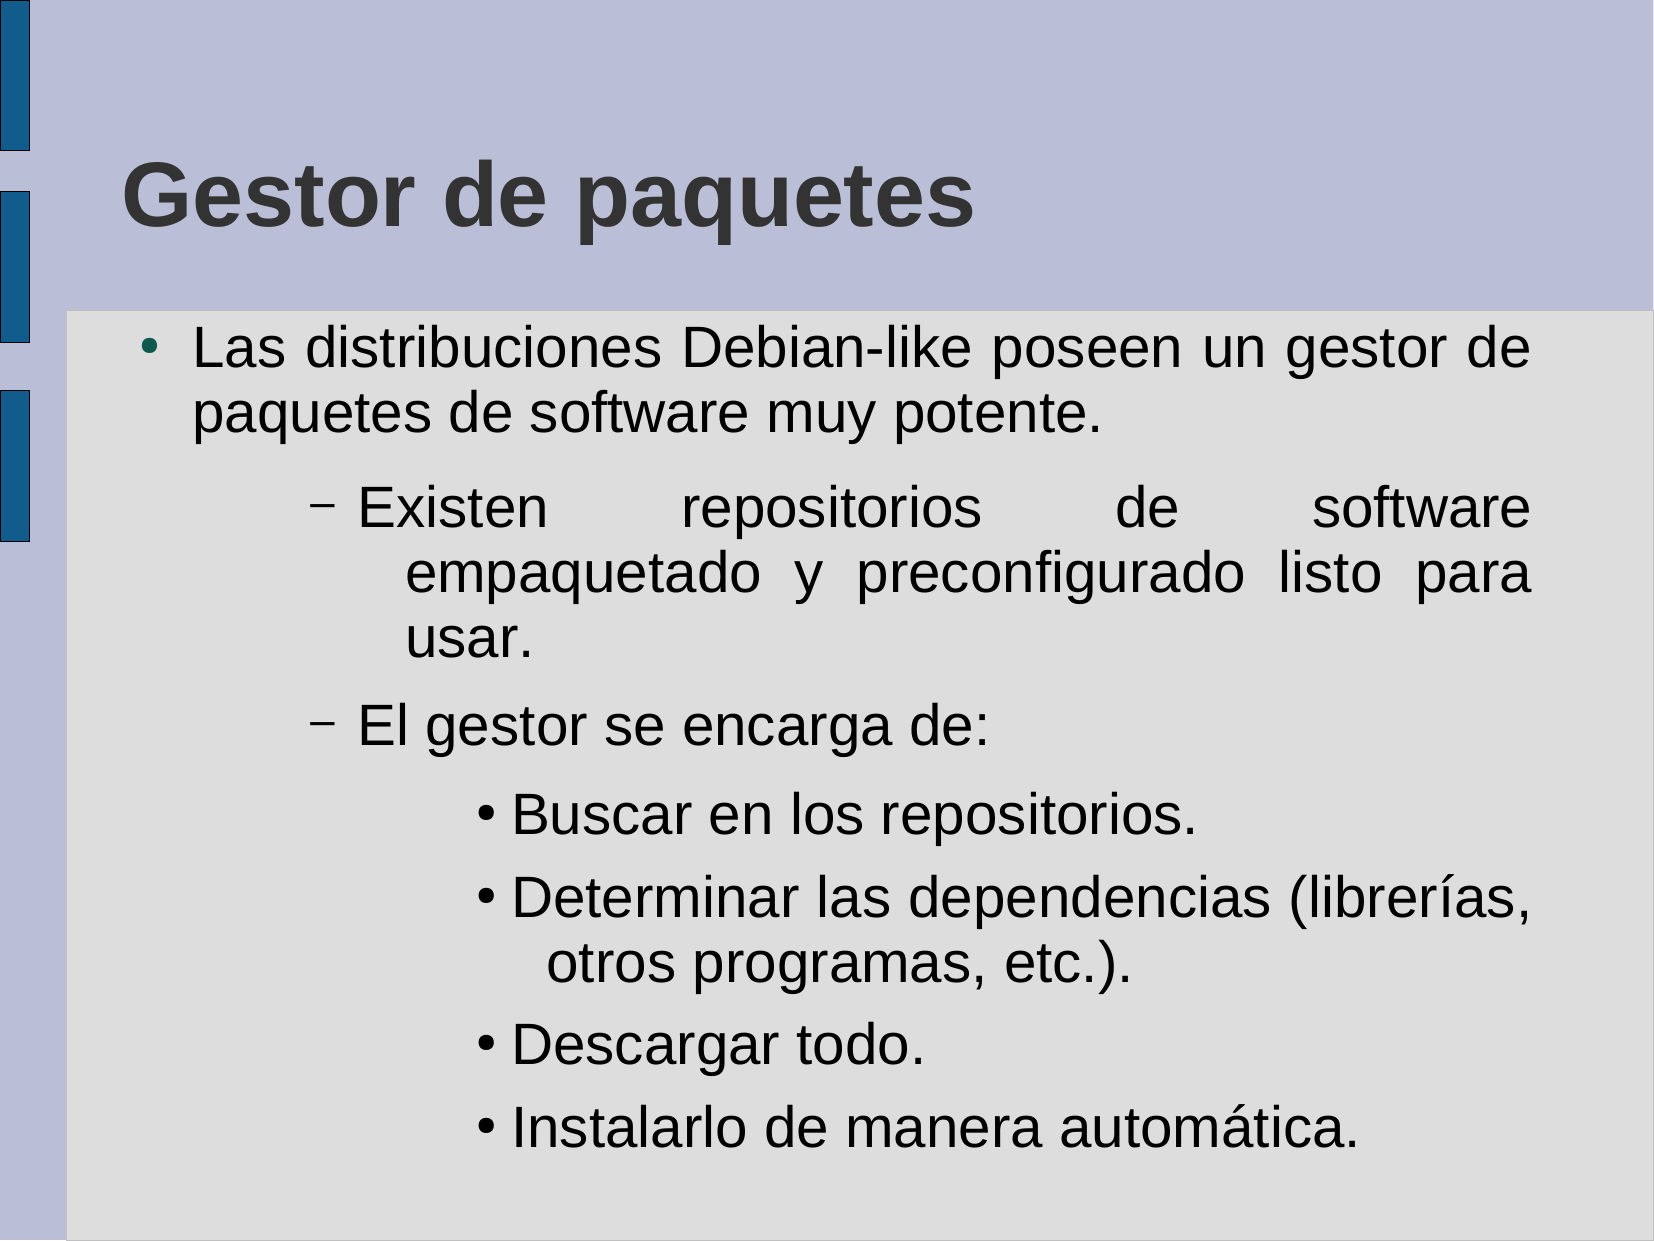

# Gestor de paquetes
Las distribuciones Debian-like poseen un gestor de paquetes de software muy potente.
Existen repositorios de software empaquetado y preconfigurado listo para usar.
El gestor se encarga de:
Buscar en los repositorios.
Determinar las dependencias (librerías, otros programas, etc.).
Descargar todo.
Instalarlo de manera automática.